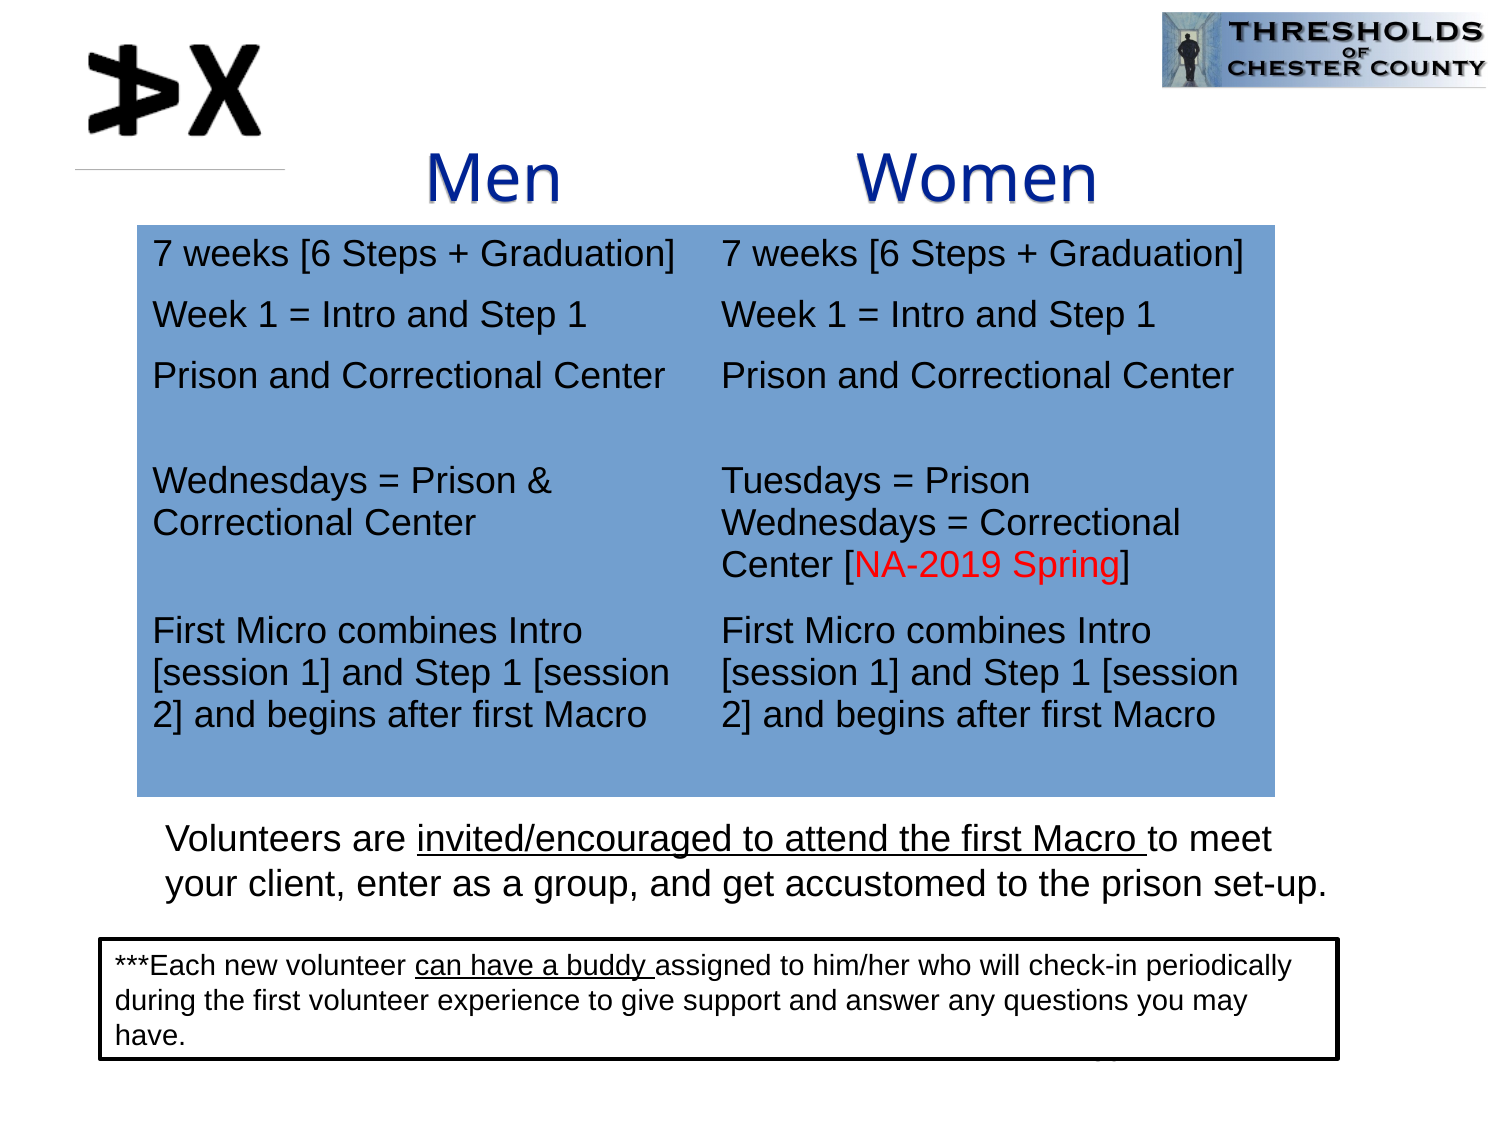

# Men Women
| 7 weeks [6 Steps + Graduation] | 7 weeks [6 Steps + Graduation] |
| --- | --- |
| Week 1 = Intro and Step 1 | Week 1 = Intro and Step 1 |
| Prison and Correctional Center | Prison and Correctional Center |
| Wednesdays = Prison & Correctional Center | Tuesdays = Prison Wednesdays = Correctional Center [NA-2019 Spring] |
| First Micro combines Intro [session 1] and Step 1 [session 2] and begins after first Macro | First Micro combines Intro [session 1] and Step 1 [session 2] and begins after first Macro |
Volunteers are invited/encouraged to attend the first Macro to meet your client, enter as a group, and get accustomed to the prison set-up.
***Each new volunteer can have a buddy assigned to him/her who will check-in periodically during the first volunteer experience to give support and answer any questions you may have.
28